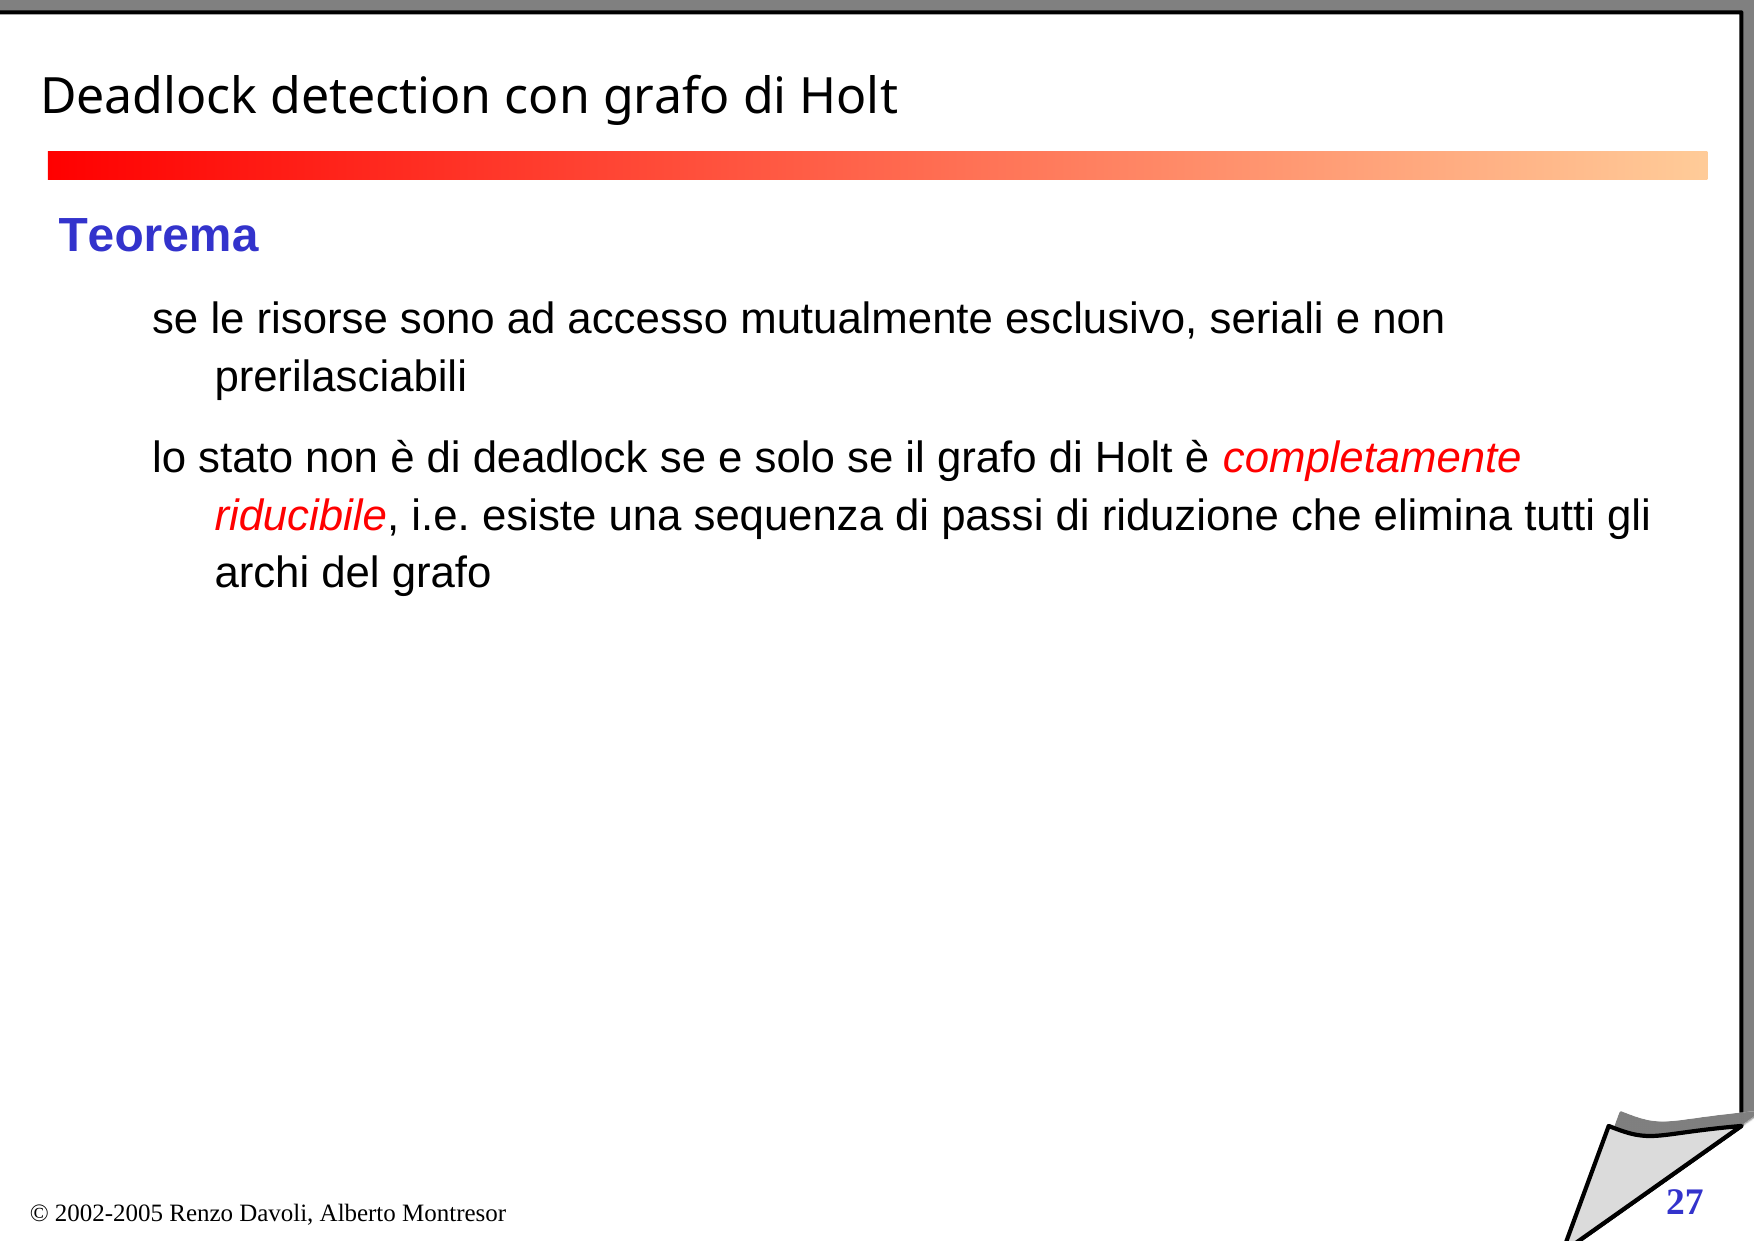

# Deadlock detection con grafo di Holt
Teorema
se le risorse sono ad accesso mutualmente esclusivo, seriali e non prerilasciabili
lo stato non è di deadlock se e solo se il grafo di Holt è completamente riducibile, i.e. esiste una sequenza di passi di riduzione che elimina tutti gli archi del grafo